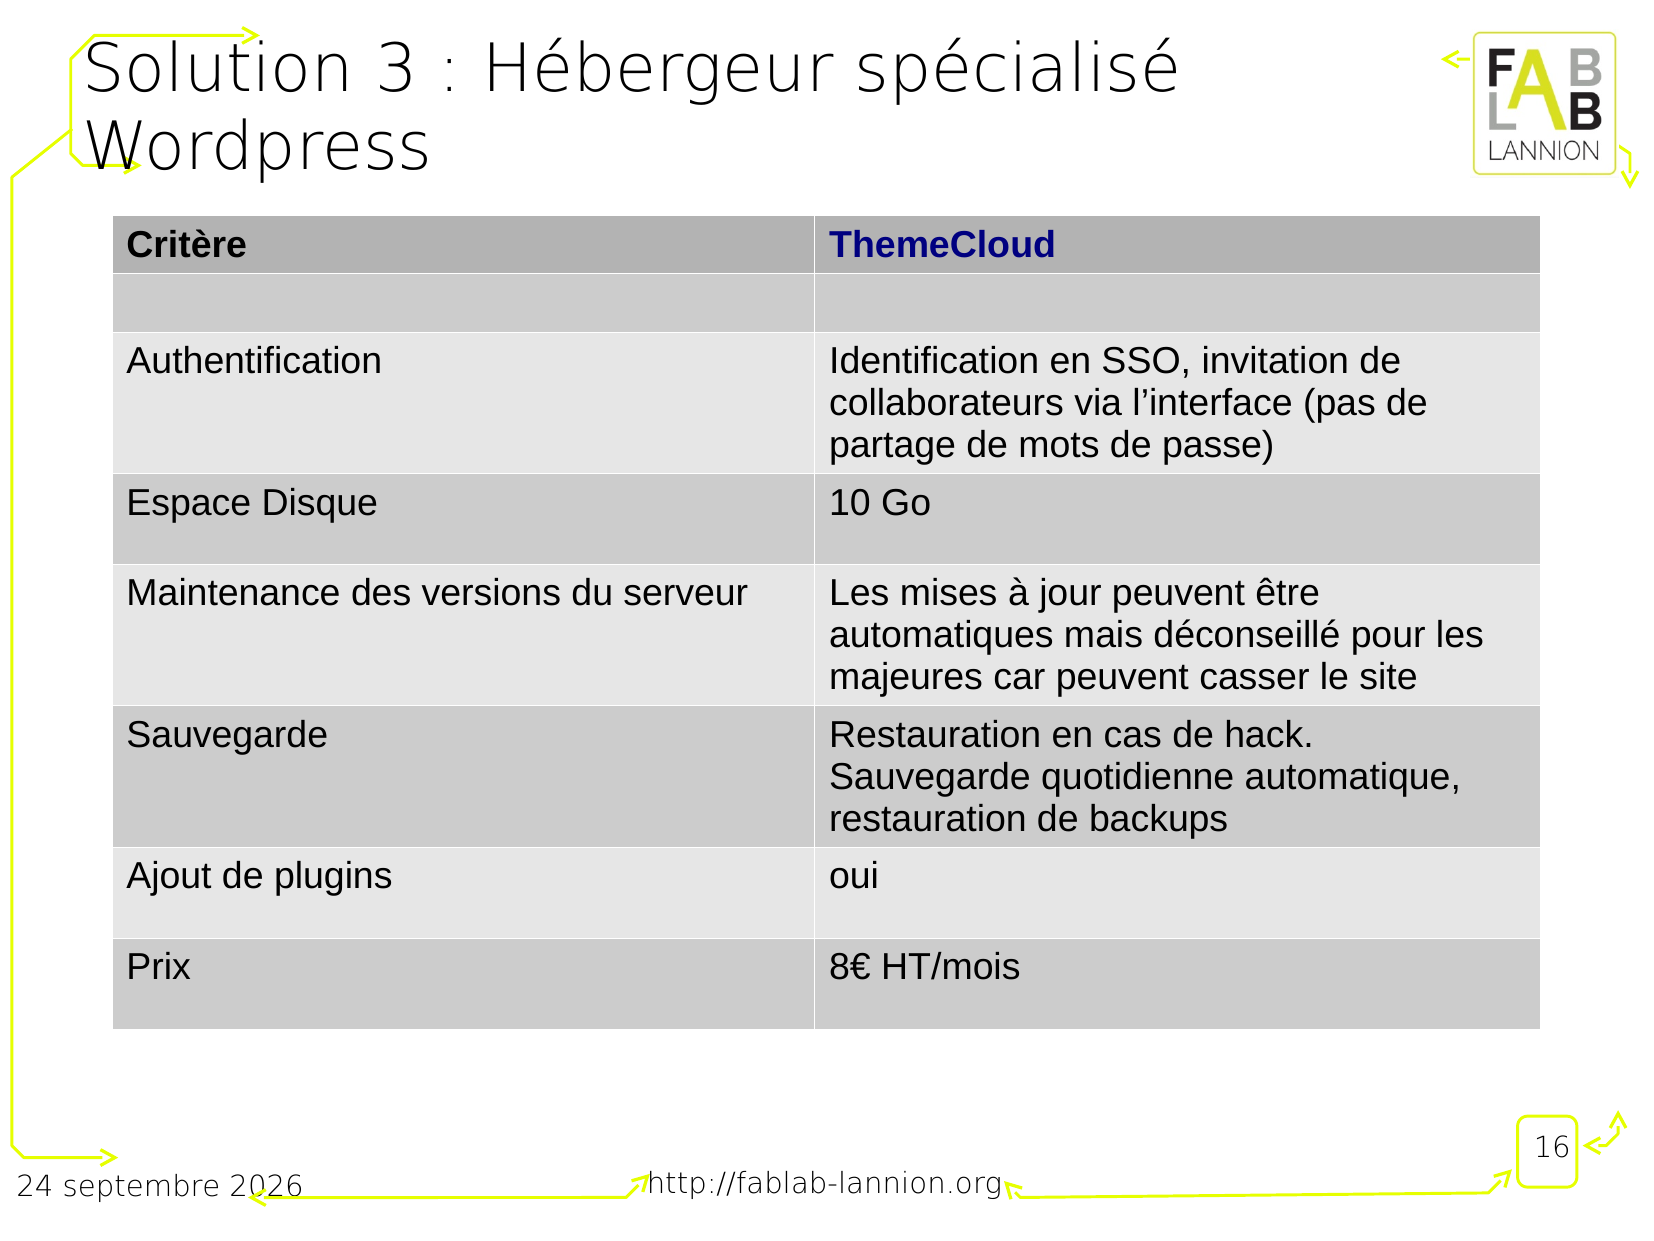

# Solution 3 : Hébergeur spécialisé Wordpress
| Critère | ThemeCloud |
| --- | --- |
| | |
| Authentification | Identification en SSO, invitation de collaborateurs via l’interface (pas de partage de mots de passe) |
| Espace Disque | 10 Go |
| Maintenance des versions du serveur | Les mises à jour peuvent être automatiques mais déconseillé pour les majeures car peuvent casser le site |
| Sauvegarde | Restauration en cas de hack. Sauvegarde quotidienne automatique, restauration de backups |
| Ajout de plugins | oui |
| Prix | 8€ HT/mois |
16